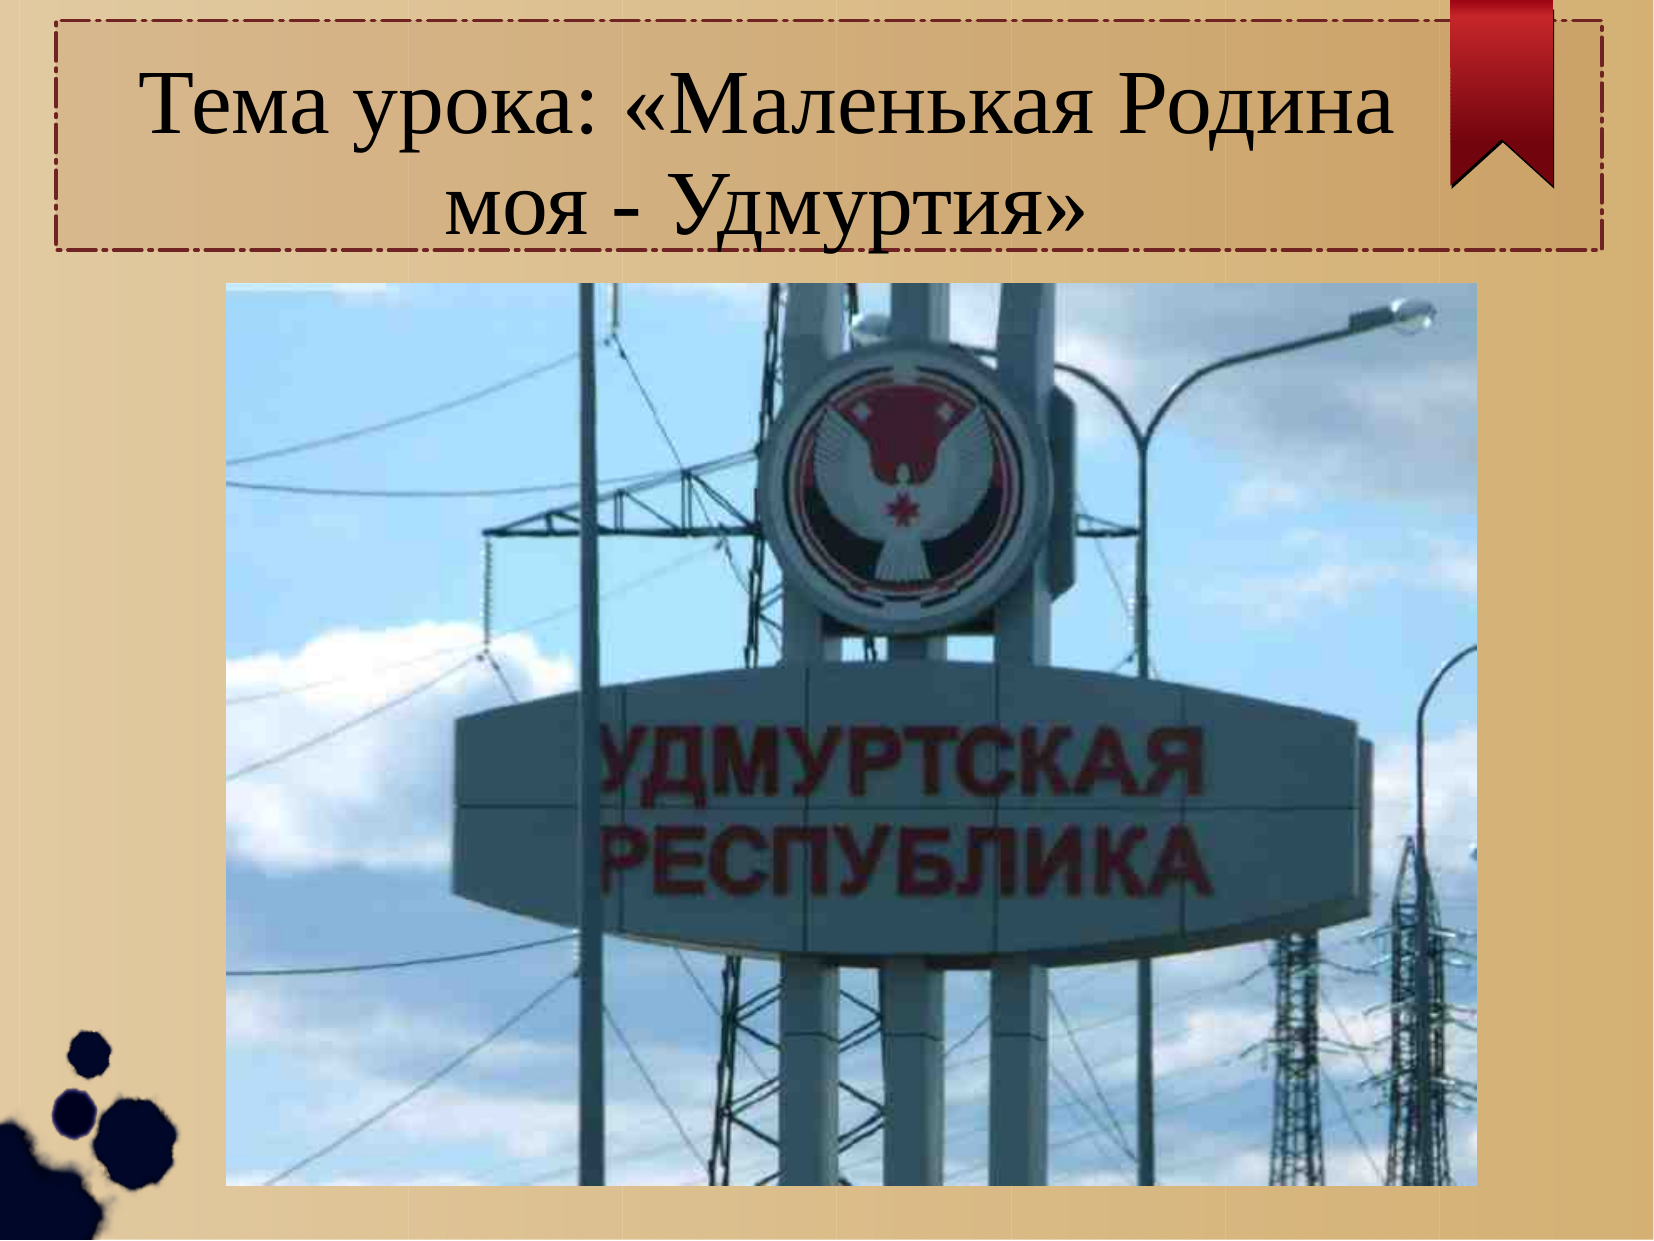

# Тема урока: «Маленькая Родина моя - Удмуртия»